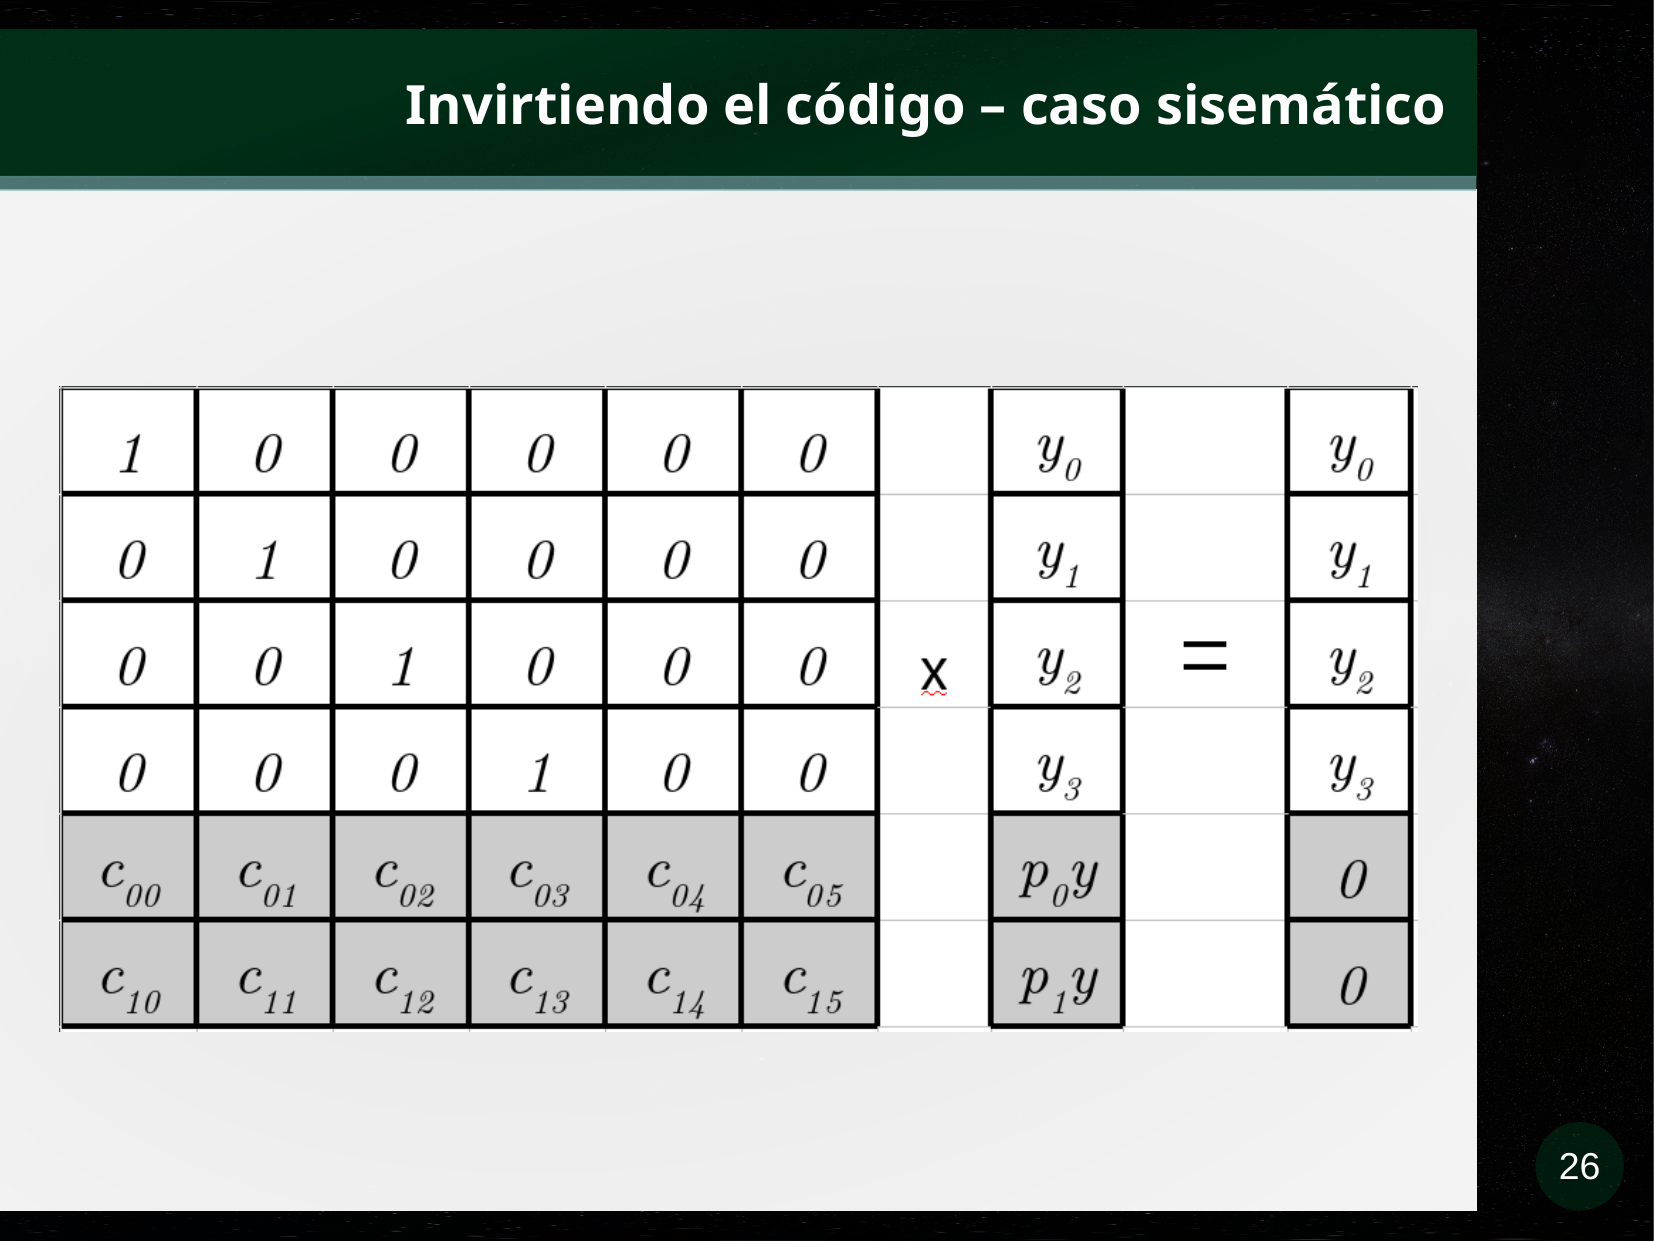

# Invirtiendo el código – caso sisemático